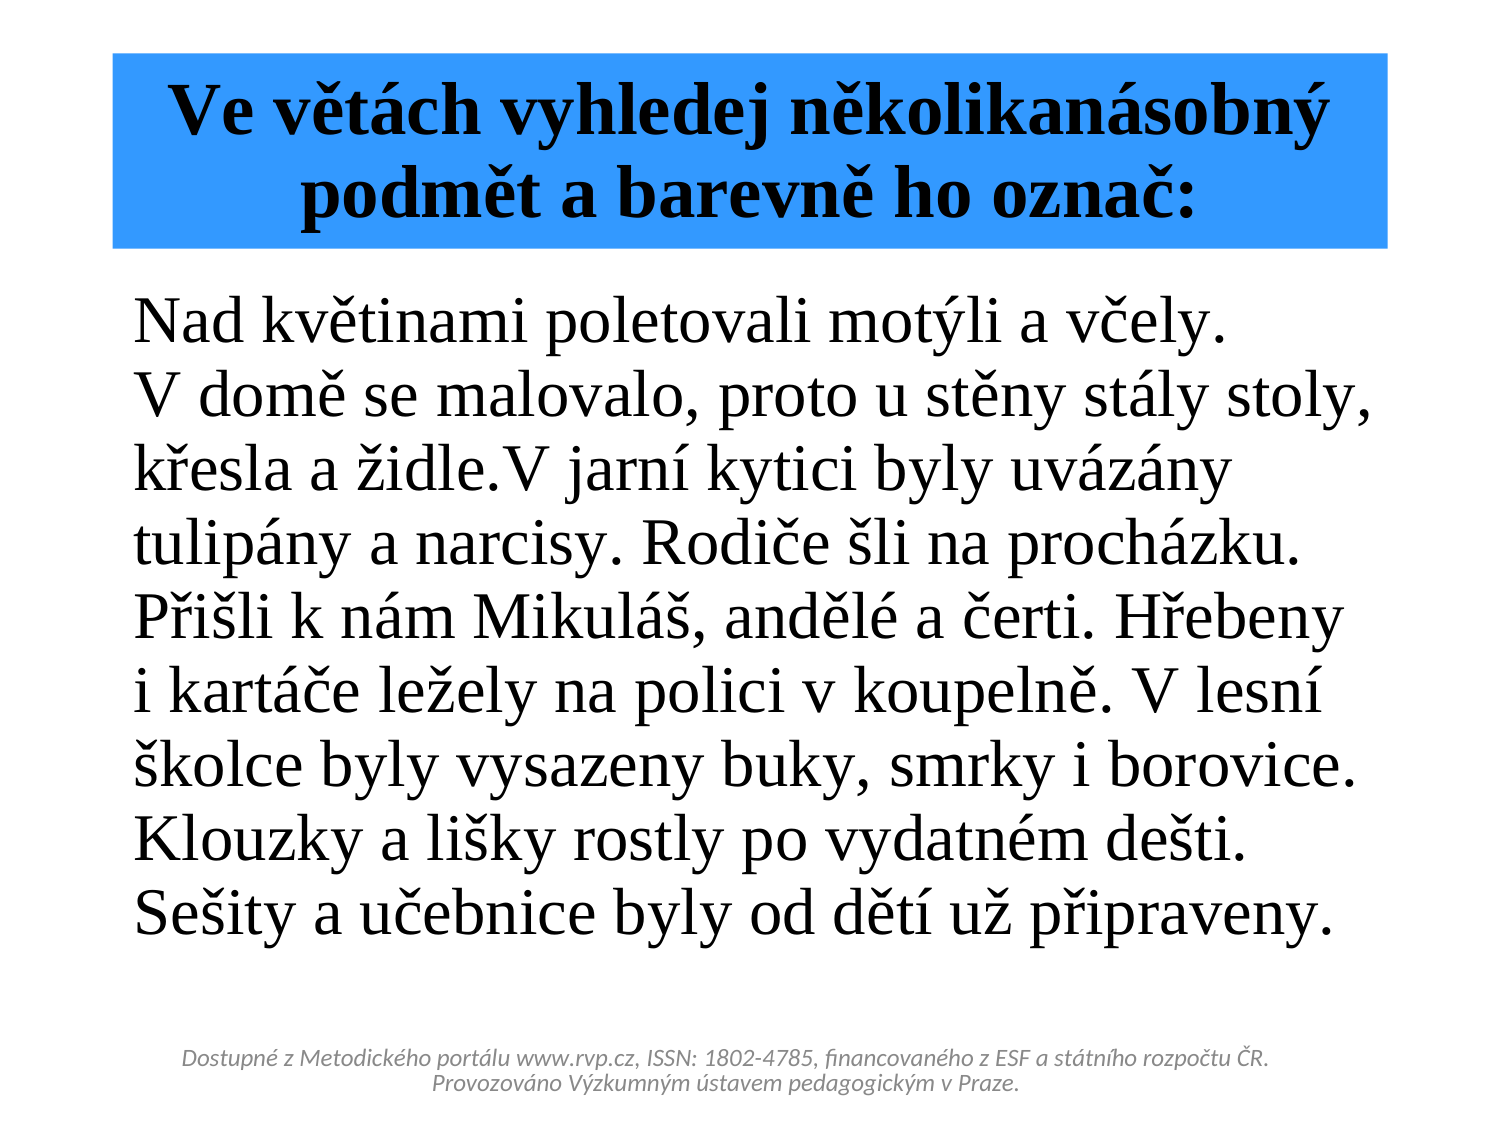

# Ve větách vyhledej několikanásobný podmět a barevně ho označ:
	Nad květinami poletovali motýli a včely.
V domě se malovalo, proto u stěny stály stoly, křesla a židle.V jarní kytici byly uvázány tulipány a narcisy. Rodiče šli na procházku. Přišli k nám Mikuláš, andělé a čerti. Hřebeny i kartáče ležely na polici v koupelně. V lesní školce byly vysazeny buky, smrky i borovice. Klouzky a lišky rostly po vydatném dešti. Sešity a učebnice byly od dětí už připraveny.
Dostupné z Metodického portálu www.rvp.cz, ISSN: 1802-4785, financovaného z ESF a státního rozpočtu ČR. Provozováno Výzkumným ústavem pedagogickým v Praze.